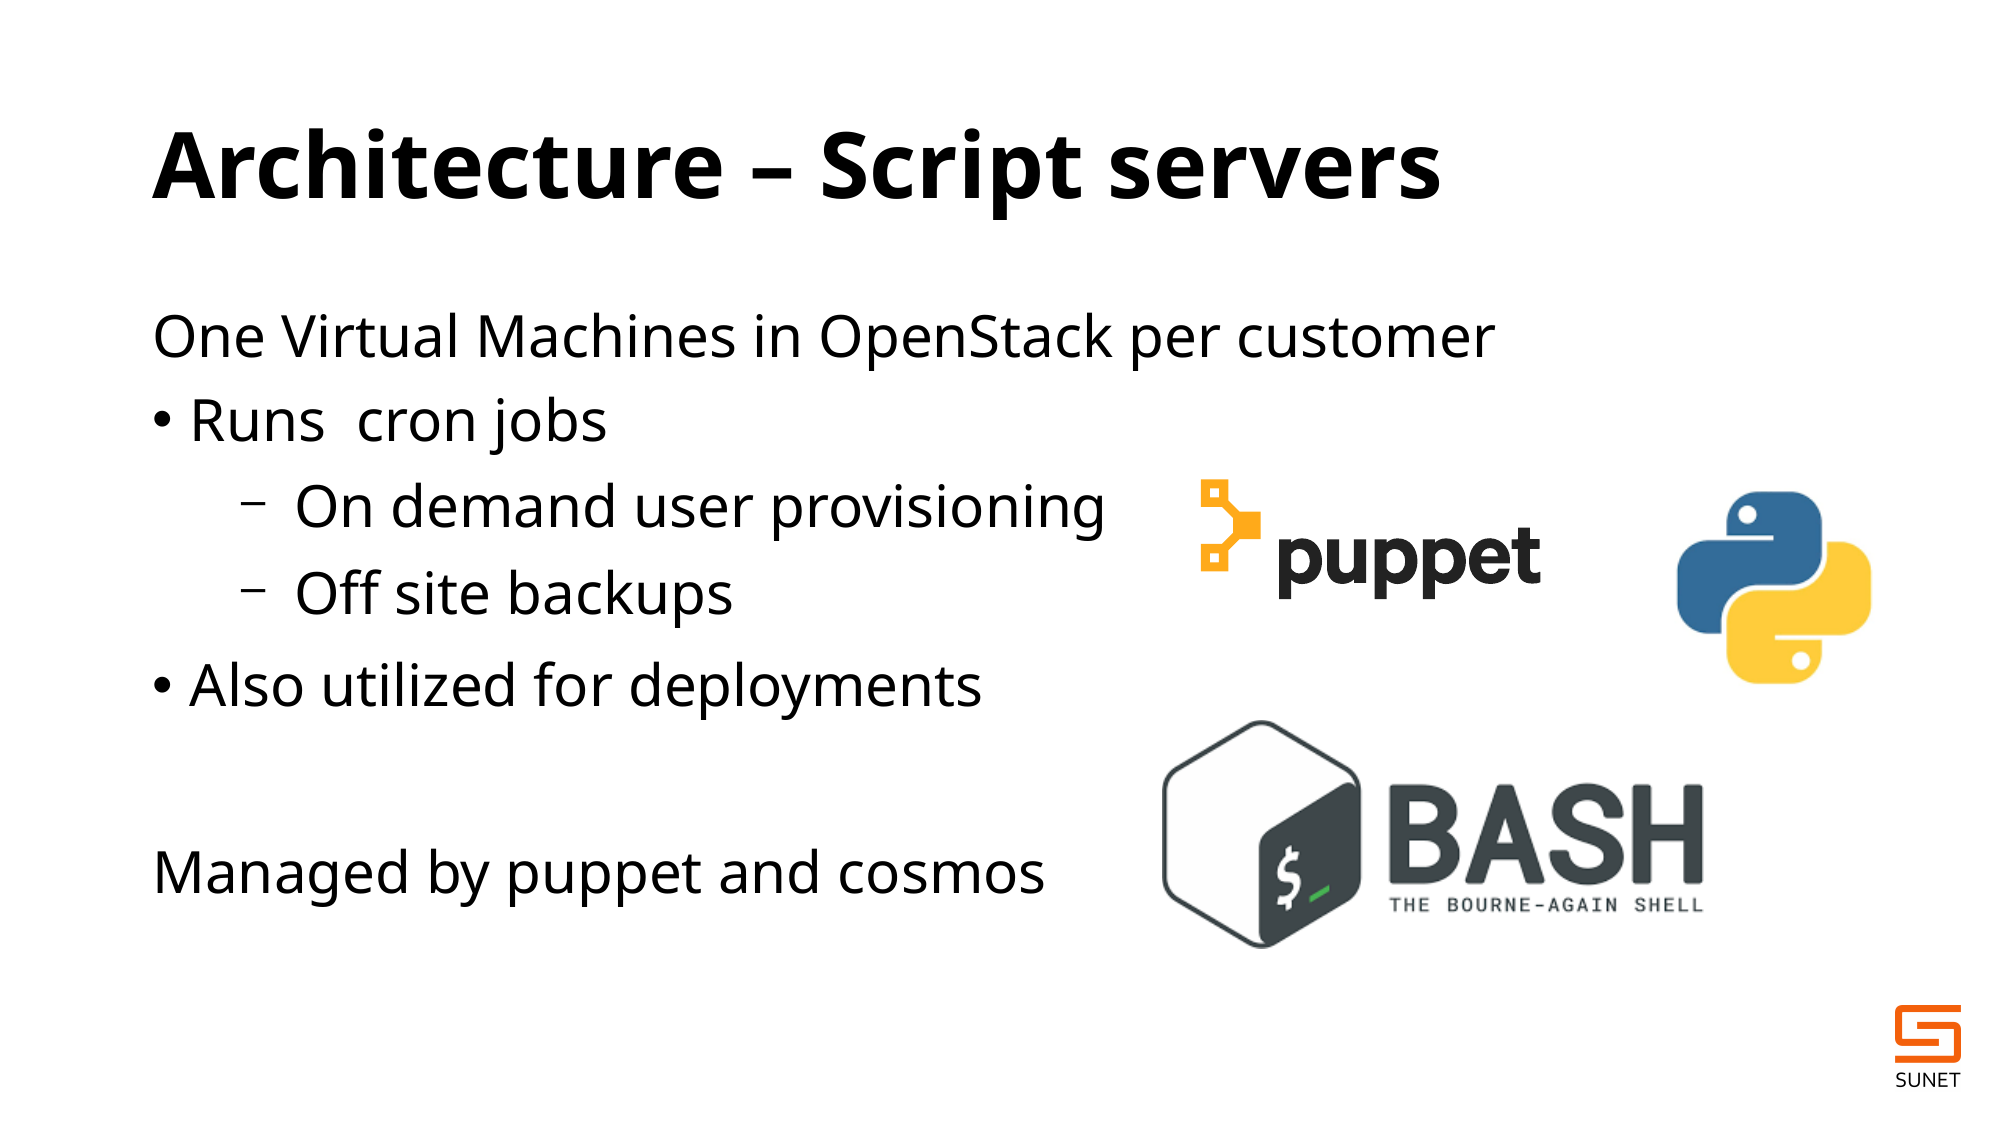

# Architecture – Script servers
One Virtual Machines in OpenStack per customer
Runs cron jobs
On demand user provisioning
Off site backups
Also utilized for deployments
Managed by puppet and cosmos